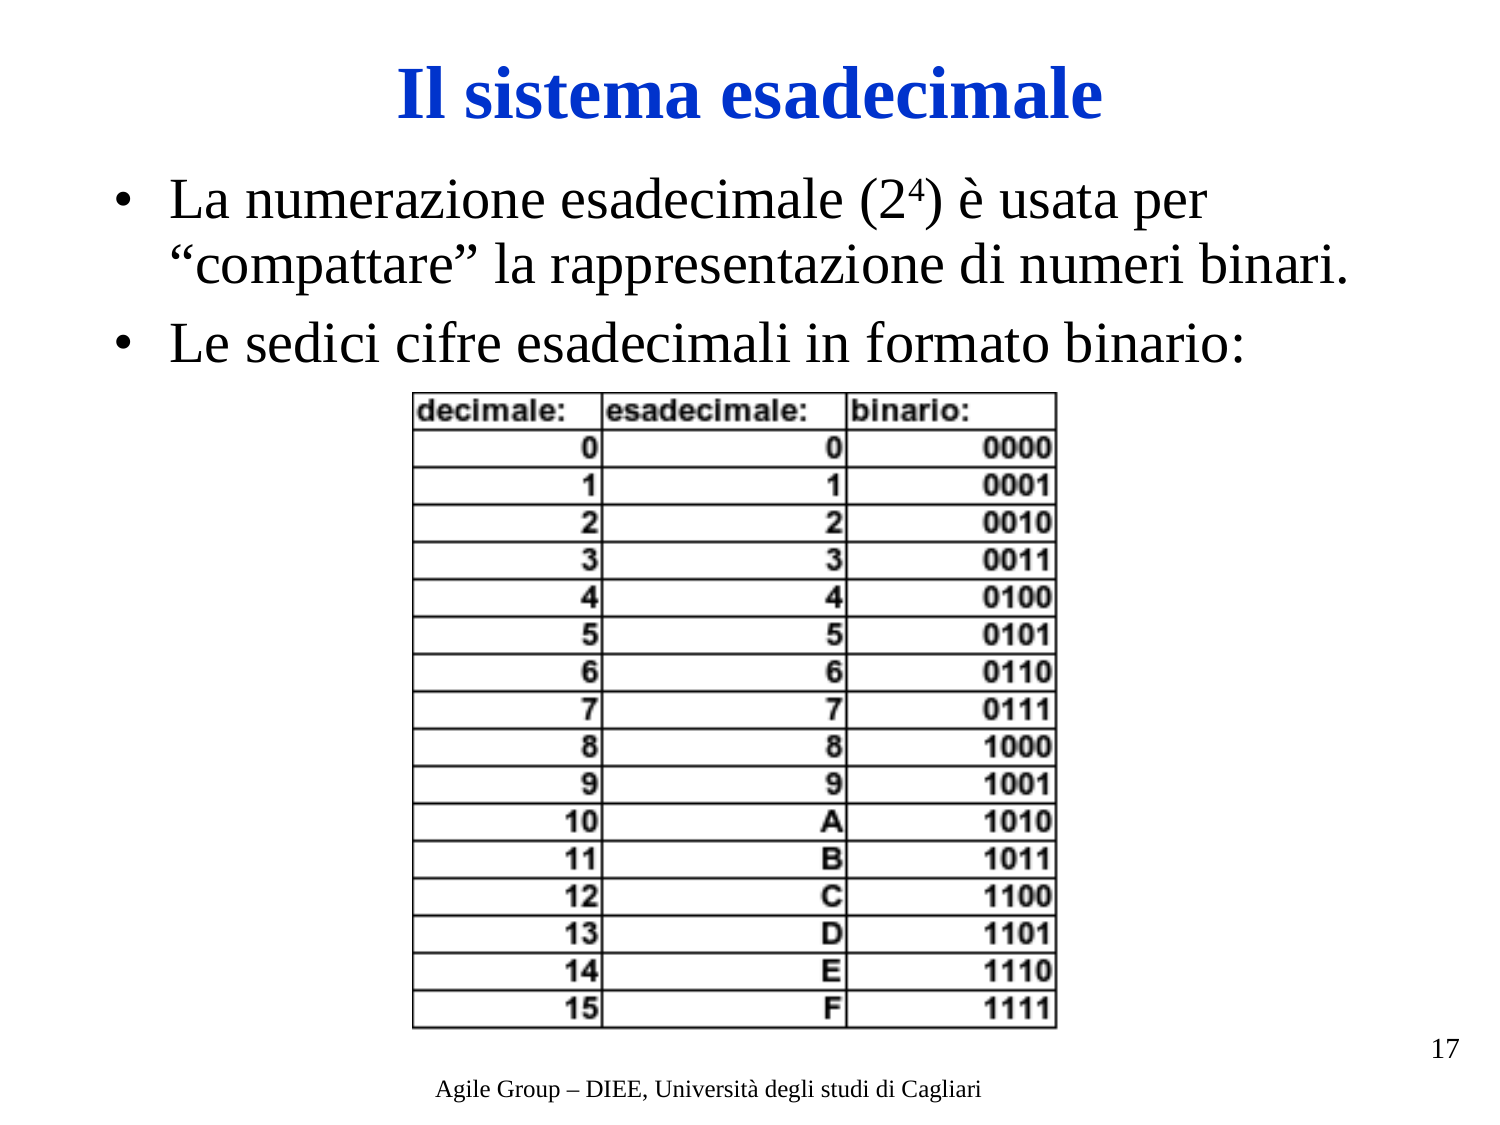

# Il sistema esadecimale
La numerazione esadecimale (24) è usata per “compattare” la rappresentazione di numeri binari.
Le sedici cifre esadecimali in formato binario:
17